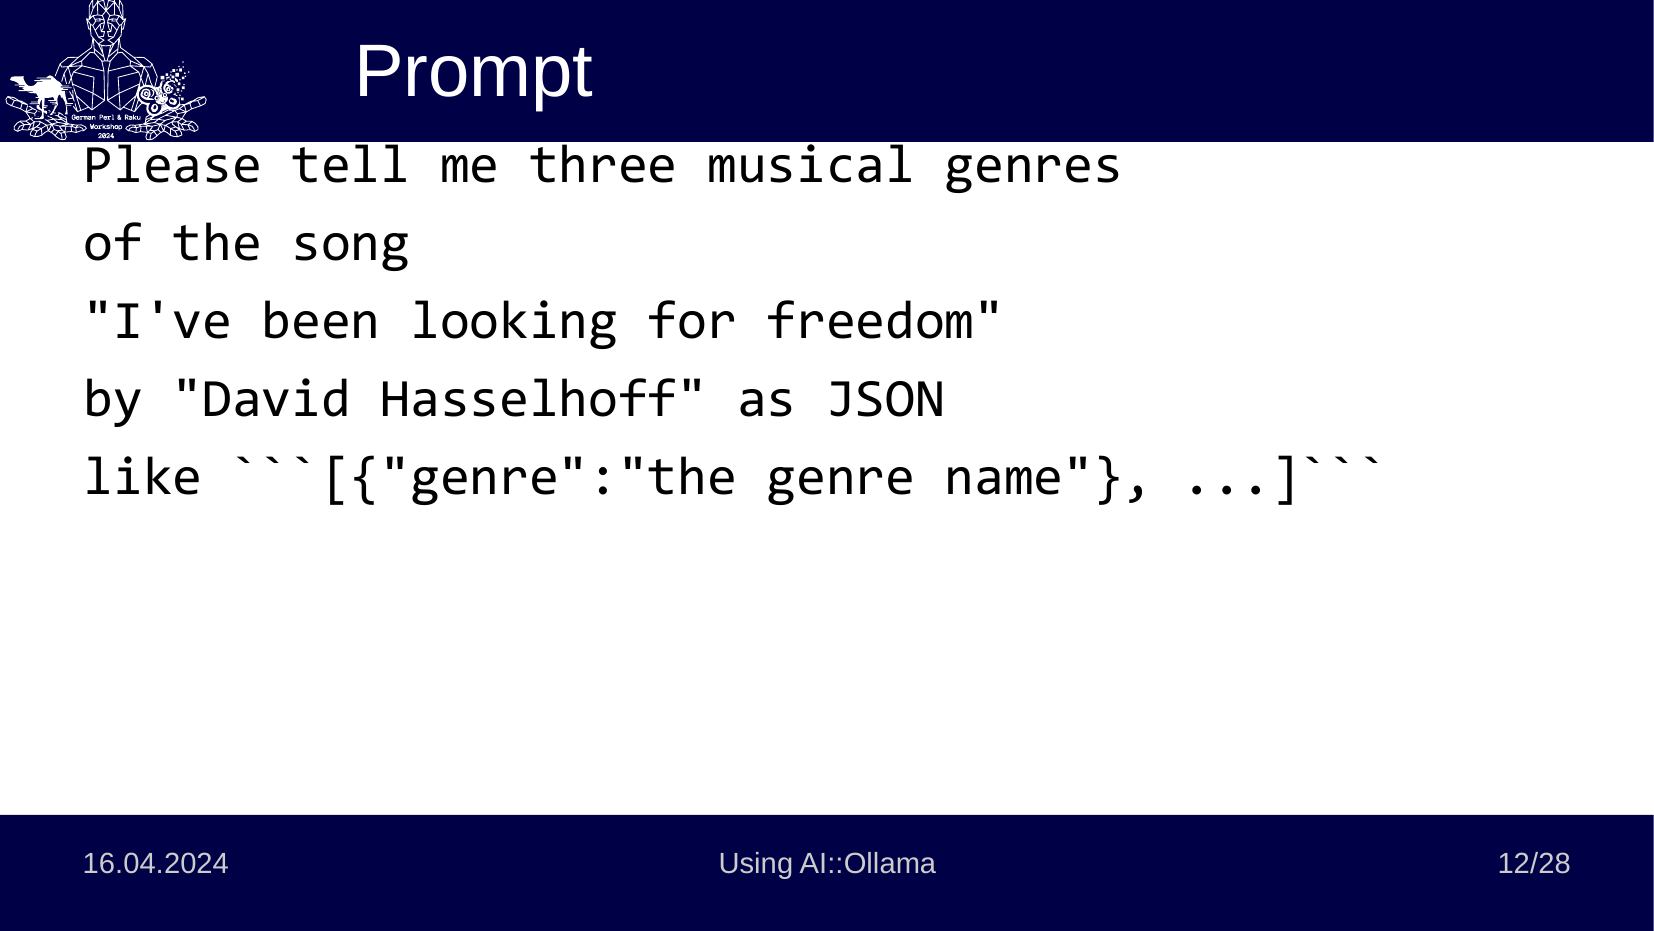

# Prompt
Please tell me three musical genres
of the song
"I've been looking for freedom"
by "David Hasselhoff" as JSON
like ```[{"genre":"the genre name"}, ...]```
08. März 2019
12